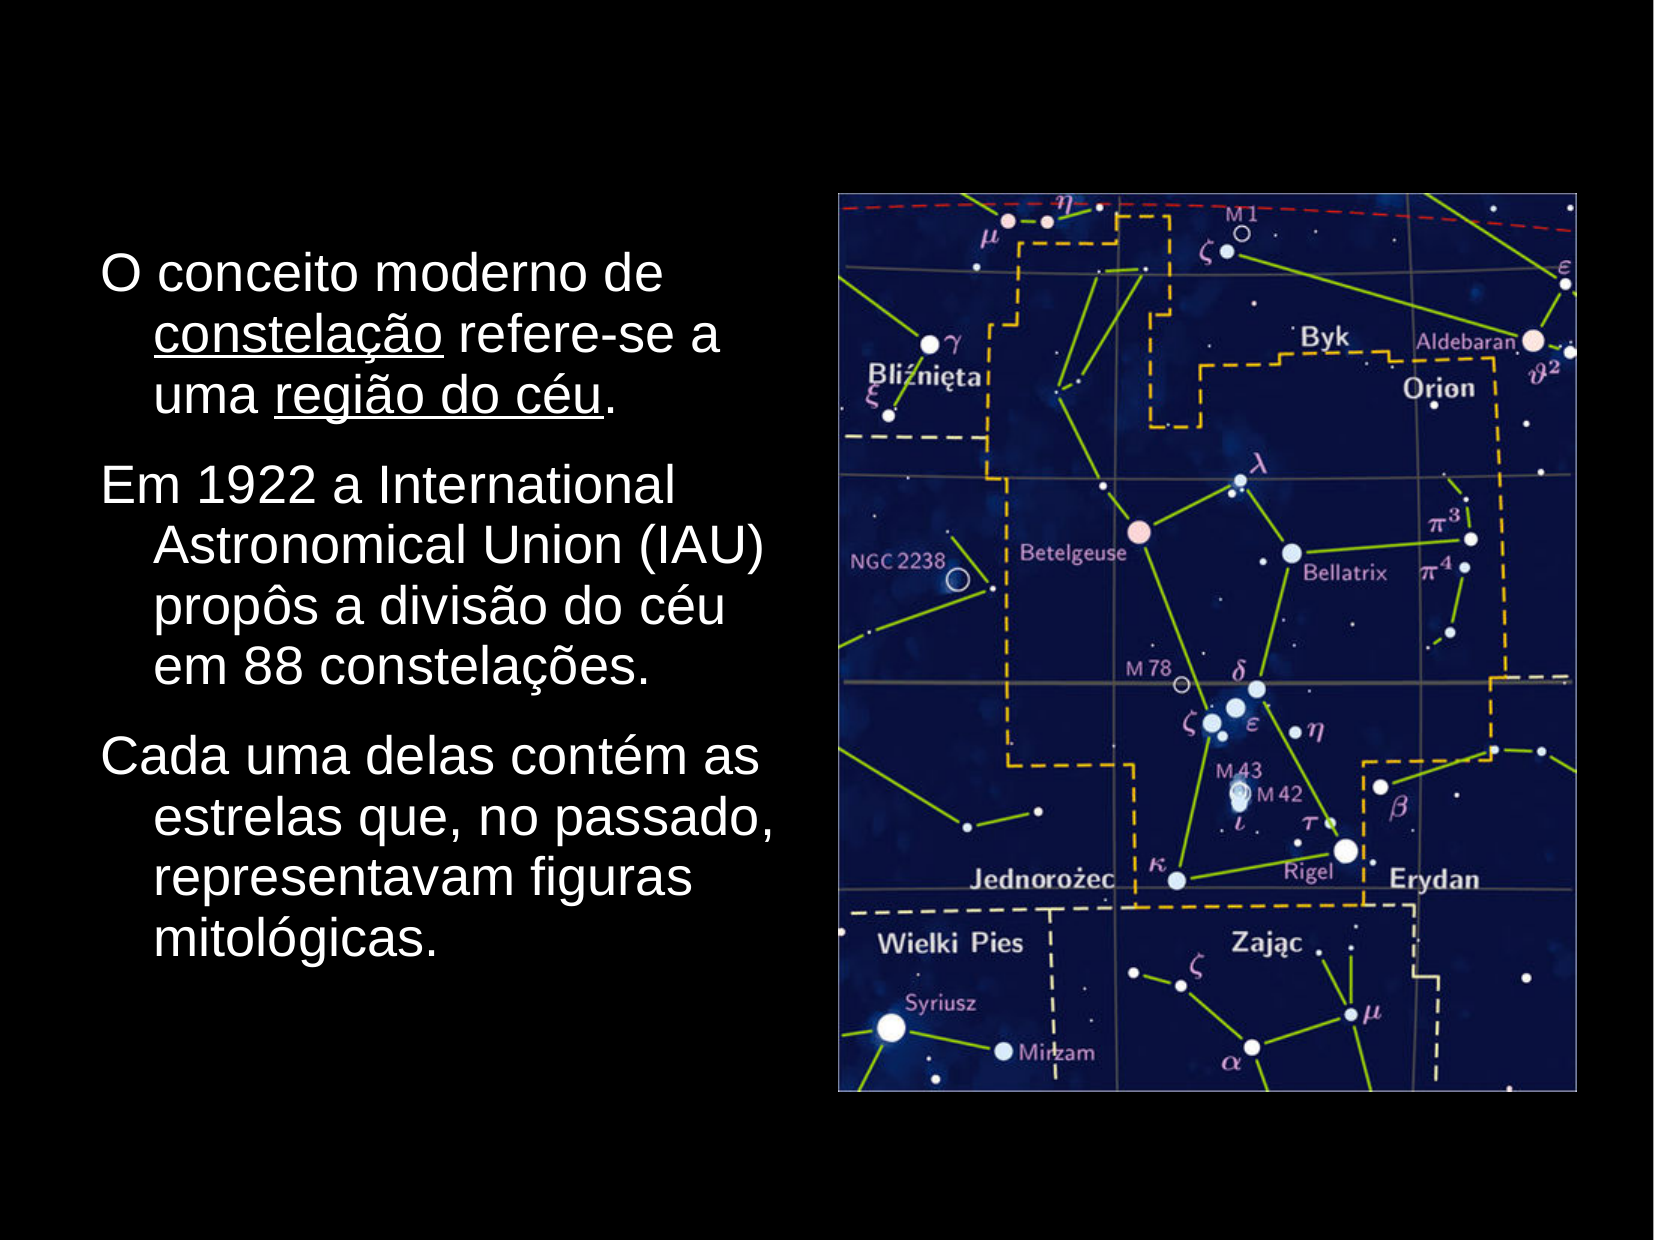

#
O conceito moderno de constelação refere-se a uma região do céu.
Em 1922 a International Astronomical Union (IAU) propôs a divisão do céu em 88 constelações.
Cada uma delas contém as estrelas que, no passado, representavam figuras mitológicas.